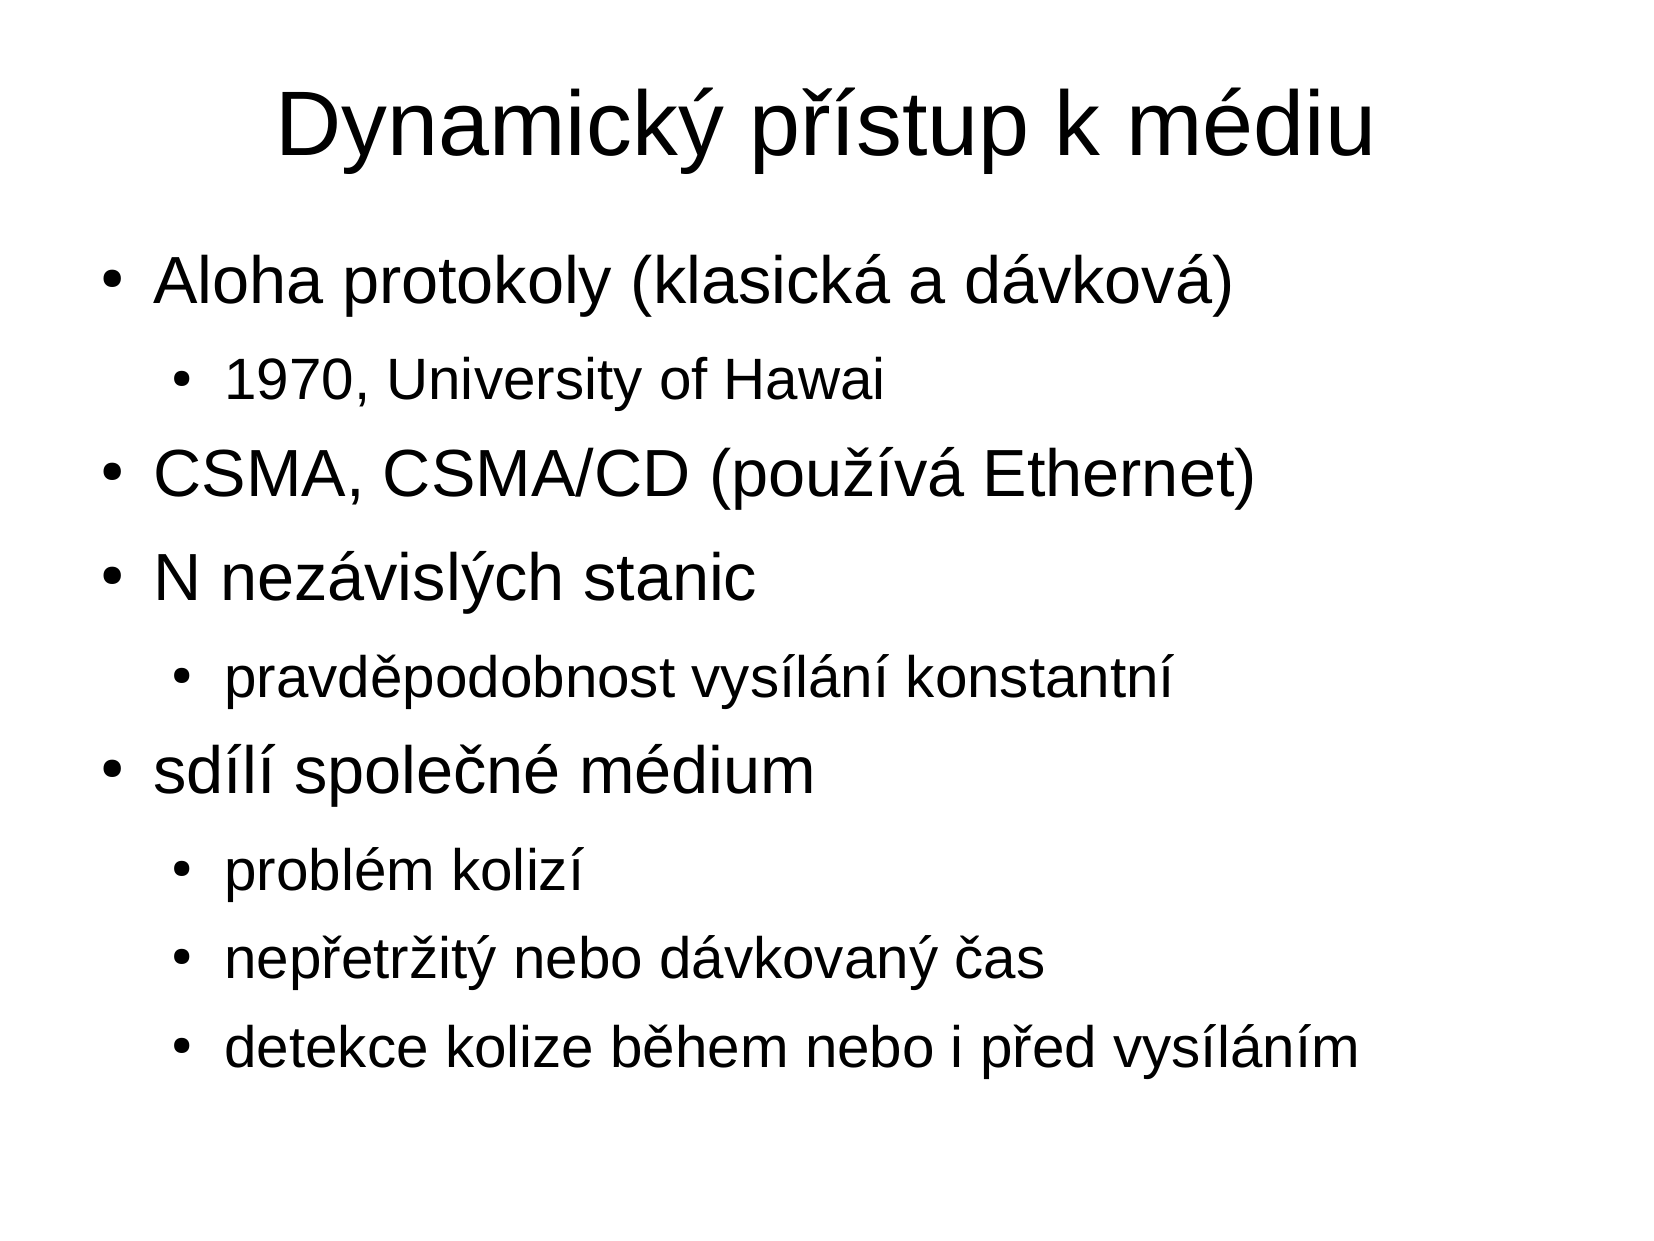

# Dynamický přístup k médiu
Aloha protokoly (klasická a dávková)
1970, University of Hawai
CSMA, CSMA/CD (používá Ethernet)
N nezávislých stanic
pravděpodobnost vysílání konstantní
sdílí společné médium
problém kolizí
nepřetržitý nebo dávkovaný čas
detekce kolize během nebo i před vysíláním